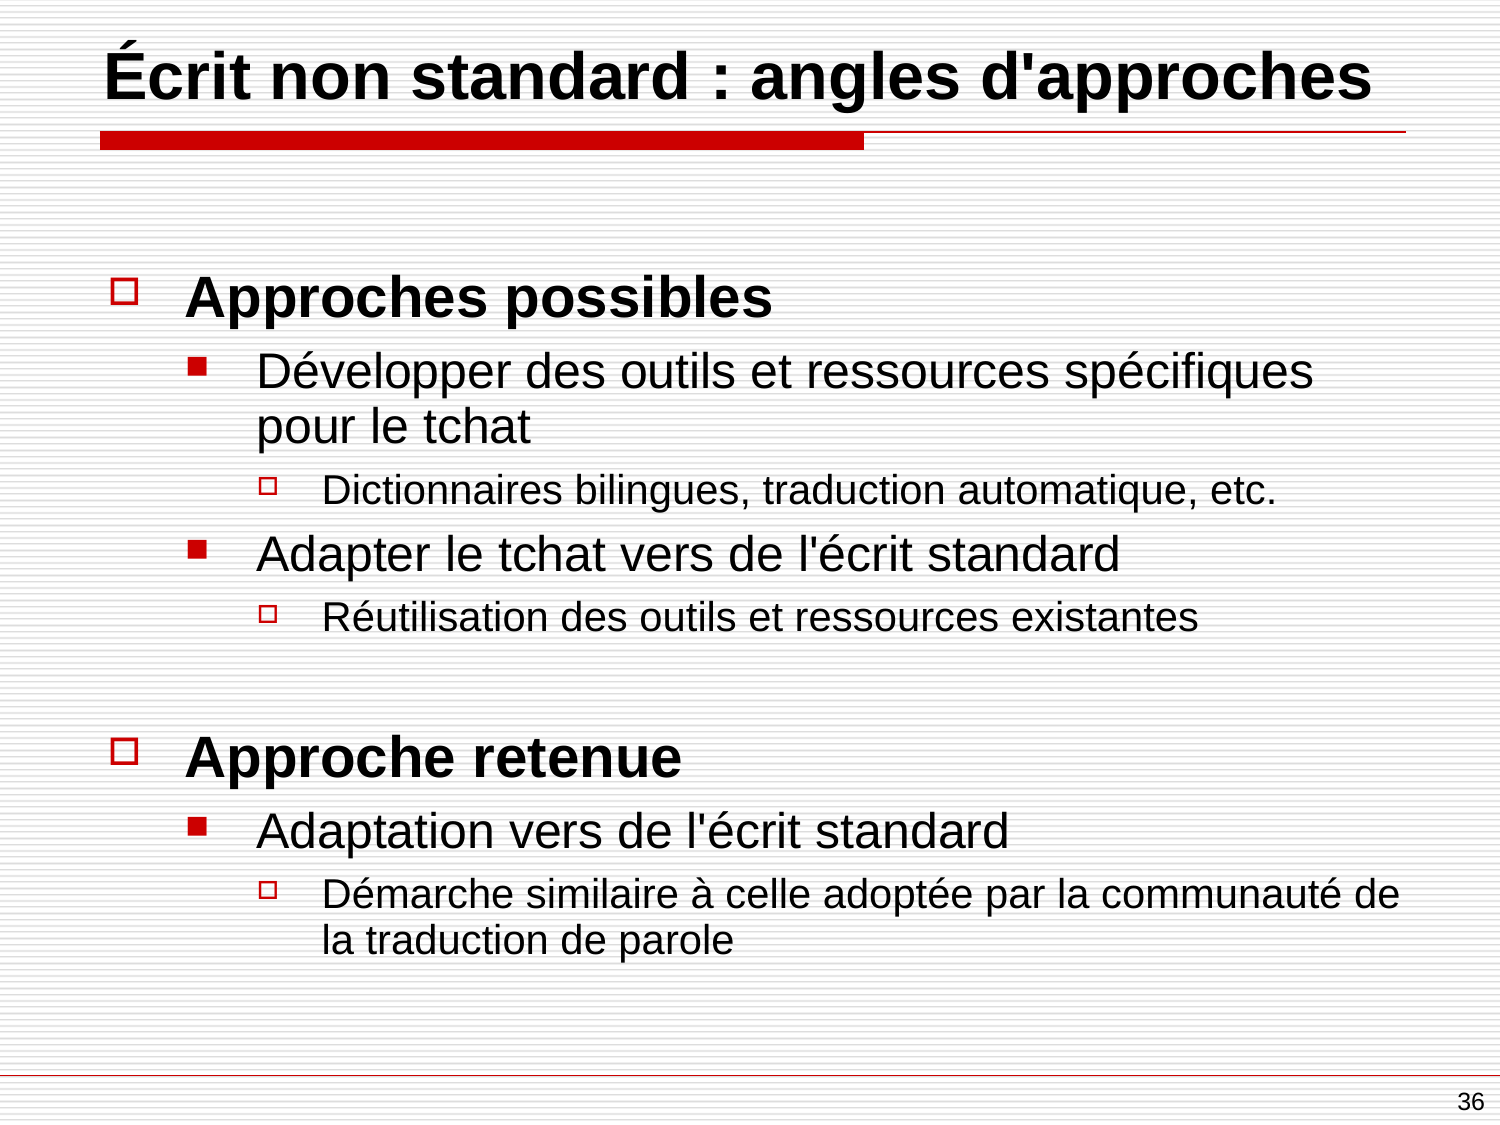

Écrit non standard : angles d'approches
# Approches possibles
Développer des outils et ressources spécifiques pour le tchat
Dictionnaires bilingues, traduction automatique, etc.
Adapter le tchat vers de l'écrit standard
Réutilisation des outils et ressources existantes
Approche retenue
Adaptation vers de l'écrit standard
Démarche similaire à celle adoptée par la communauté de la traduction de parole
36